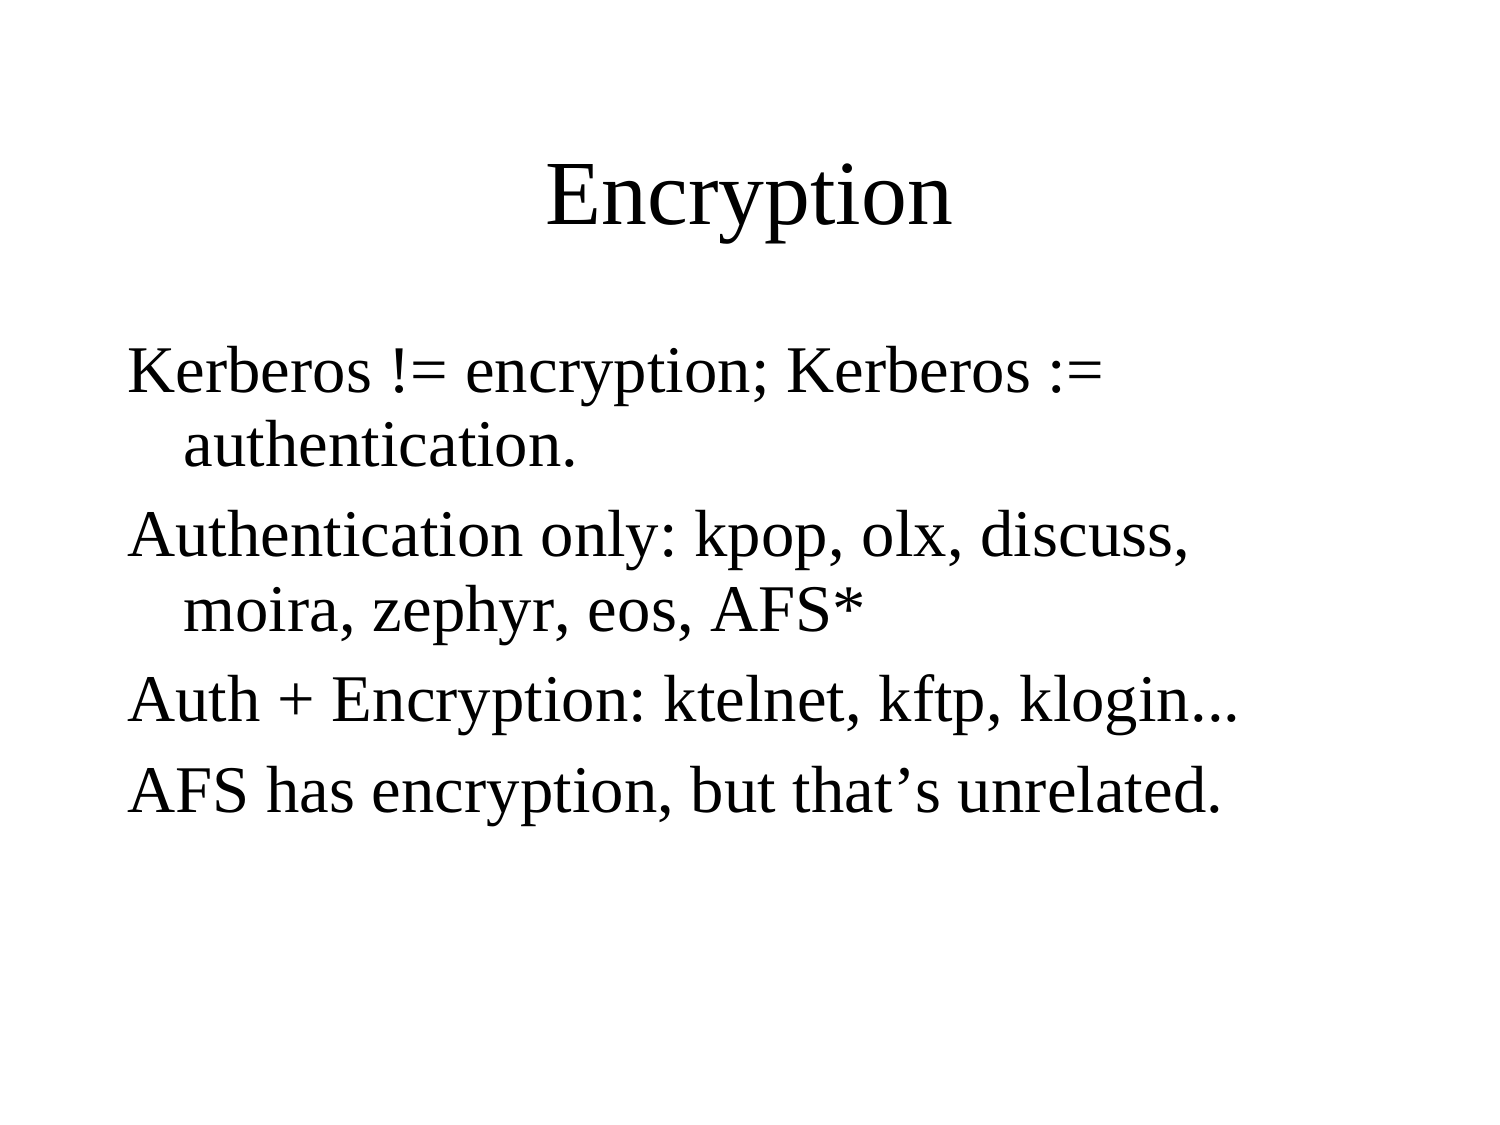

# Encryption
Kerberos != encryption; Kerberos := authentication.
Authentication only: kpop, olx, discuss, moira, zephyr, eos, AFS*
Auth + Encryption: ktelnet, kftp, klogin...
AFS has encryption, but that’s unrelated.